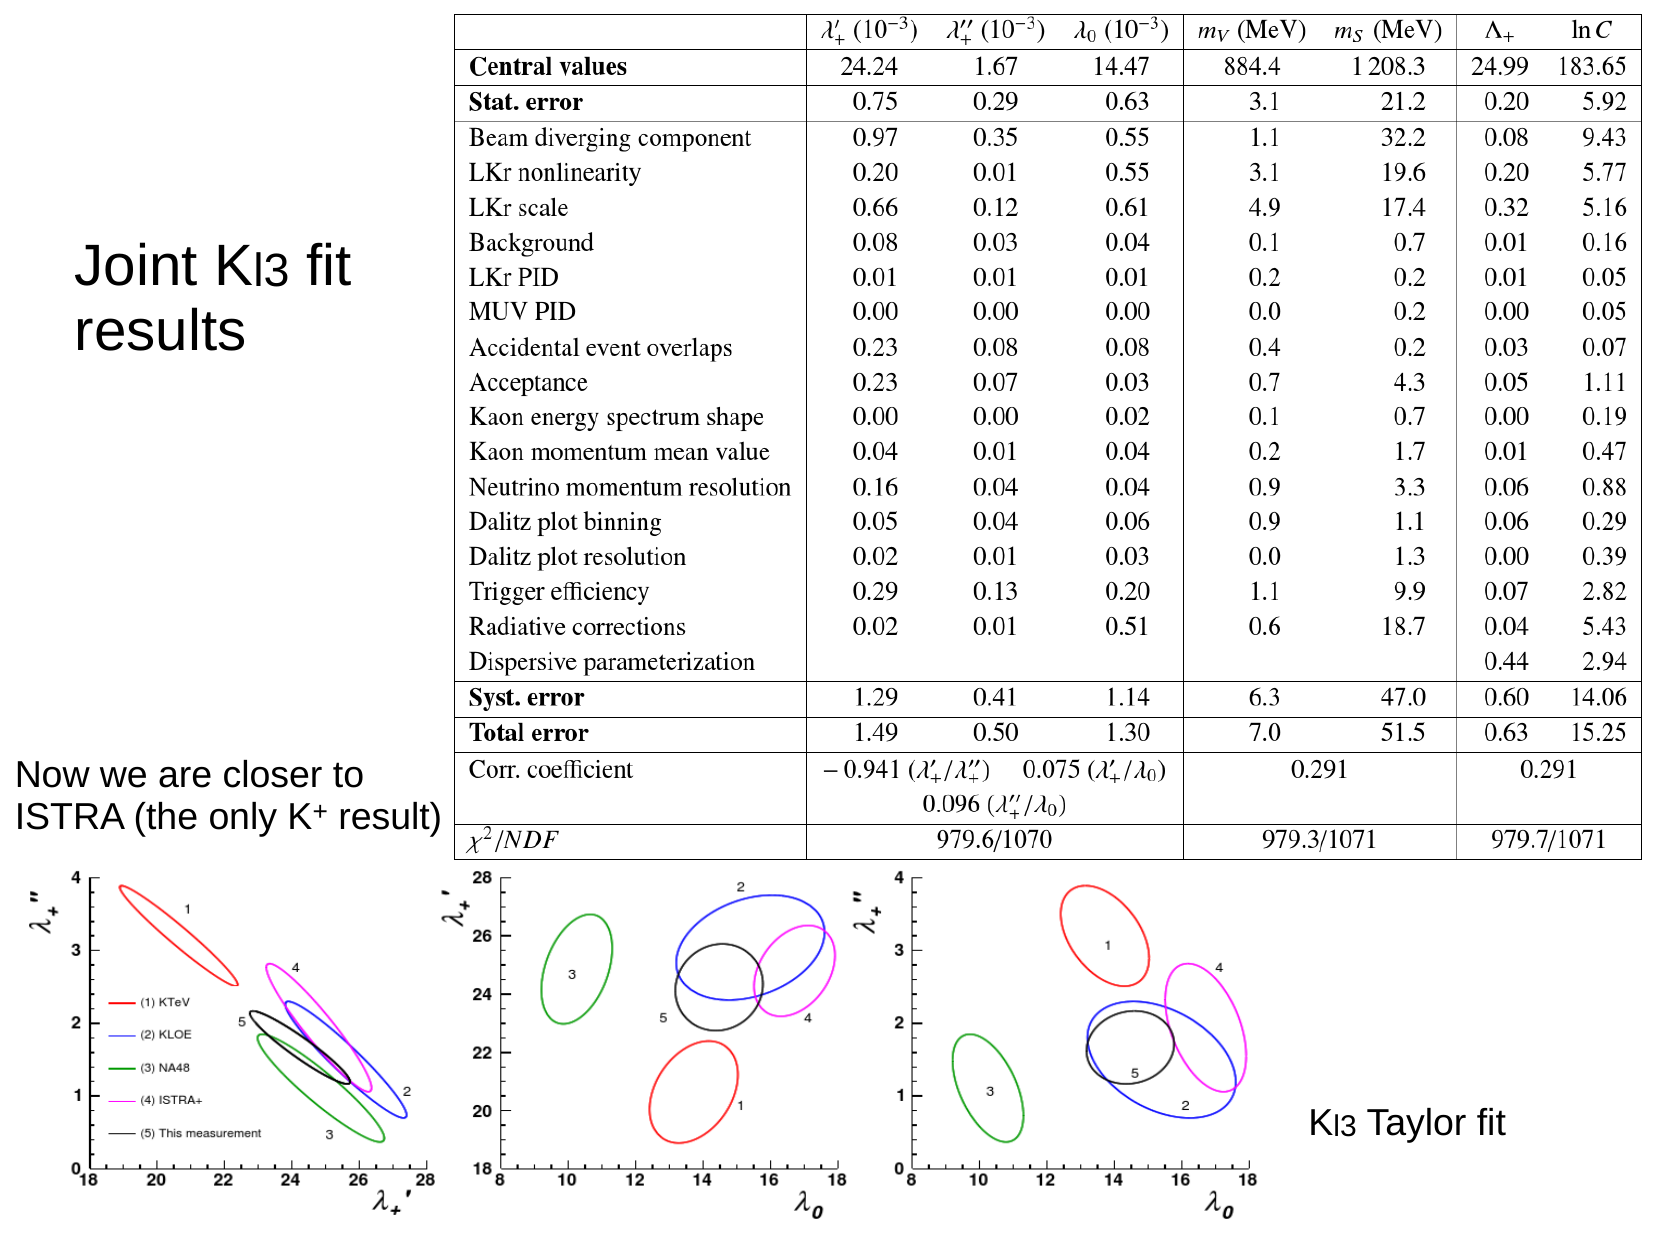

Joint Kl3 fit results
Now we are closer to ISTRA (the only K+ result)
Kl3 Taylor fit